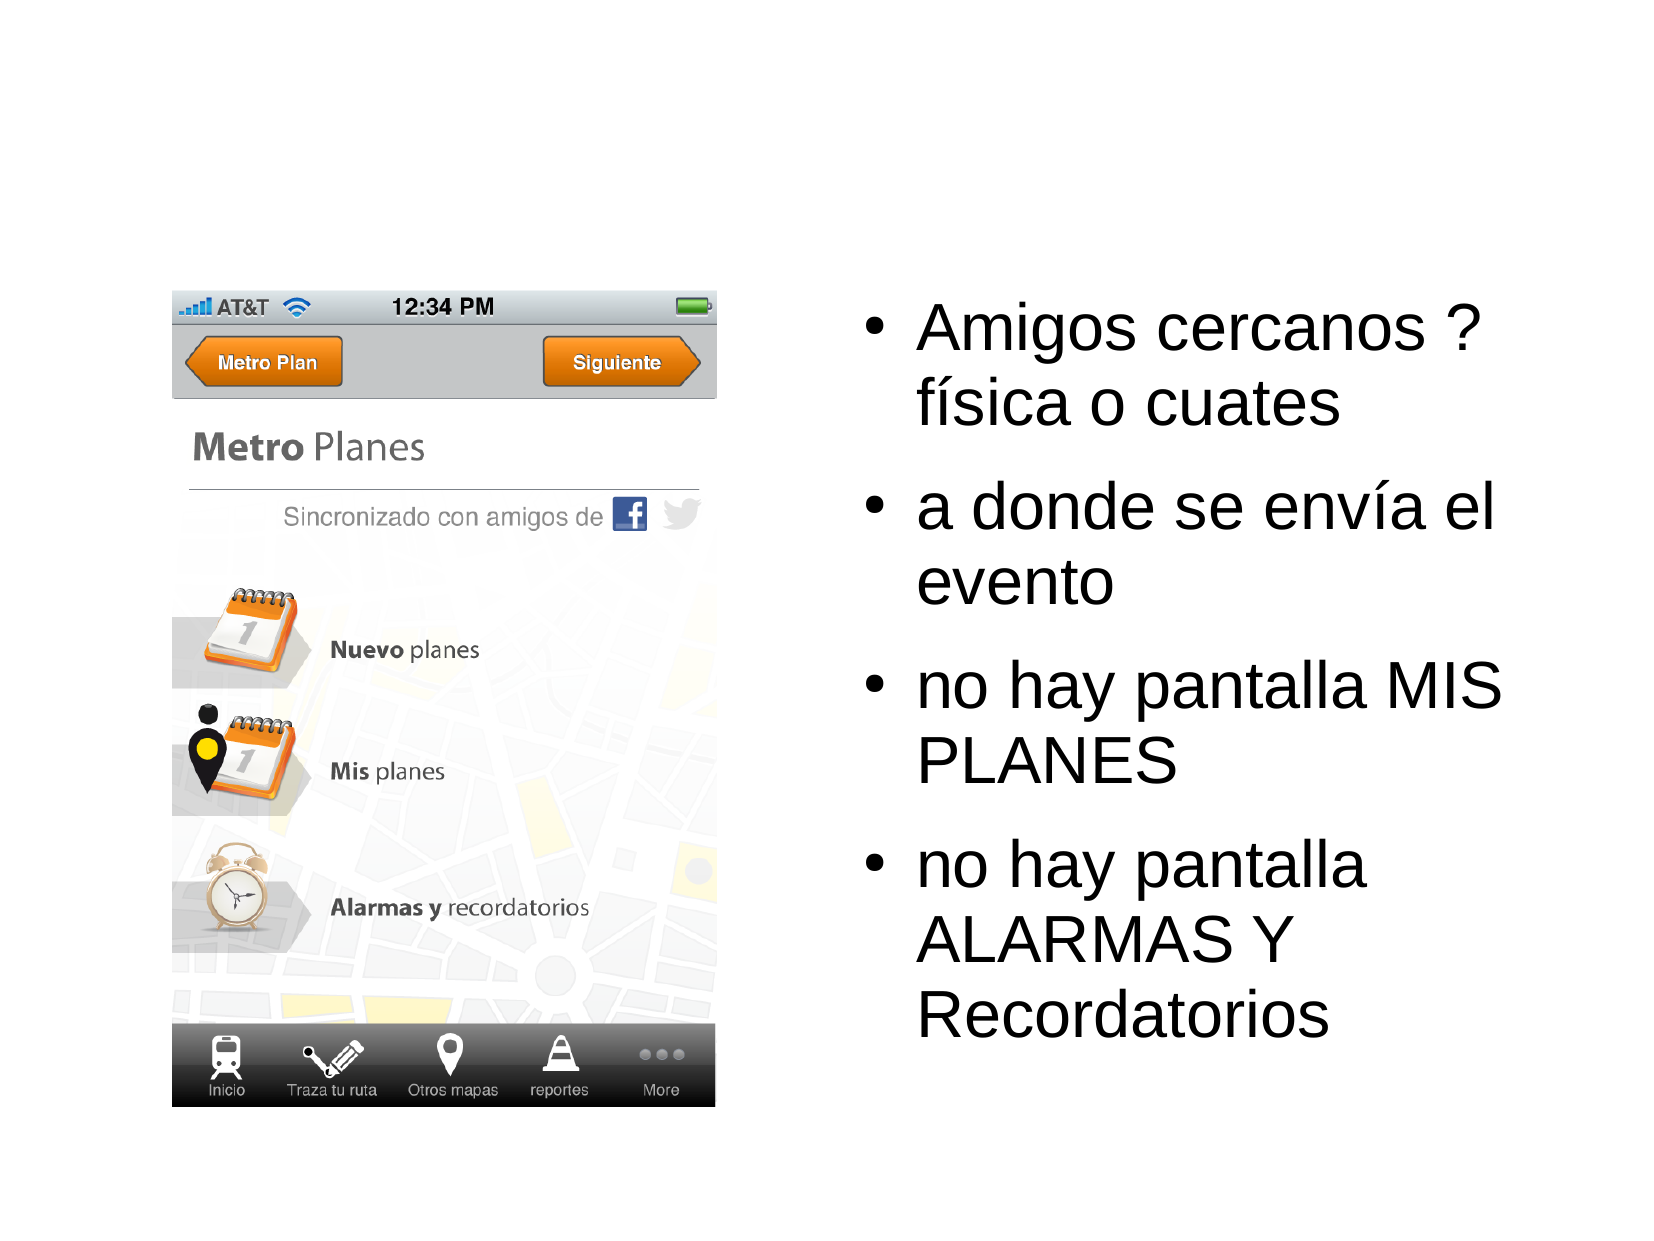

#
Amigos cercanos ? física o cuates
a donde se envía el evento
no hay pantalla MIS PLANES
no hay pantalla ALARMAS Y Recordatorios